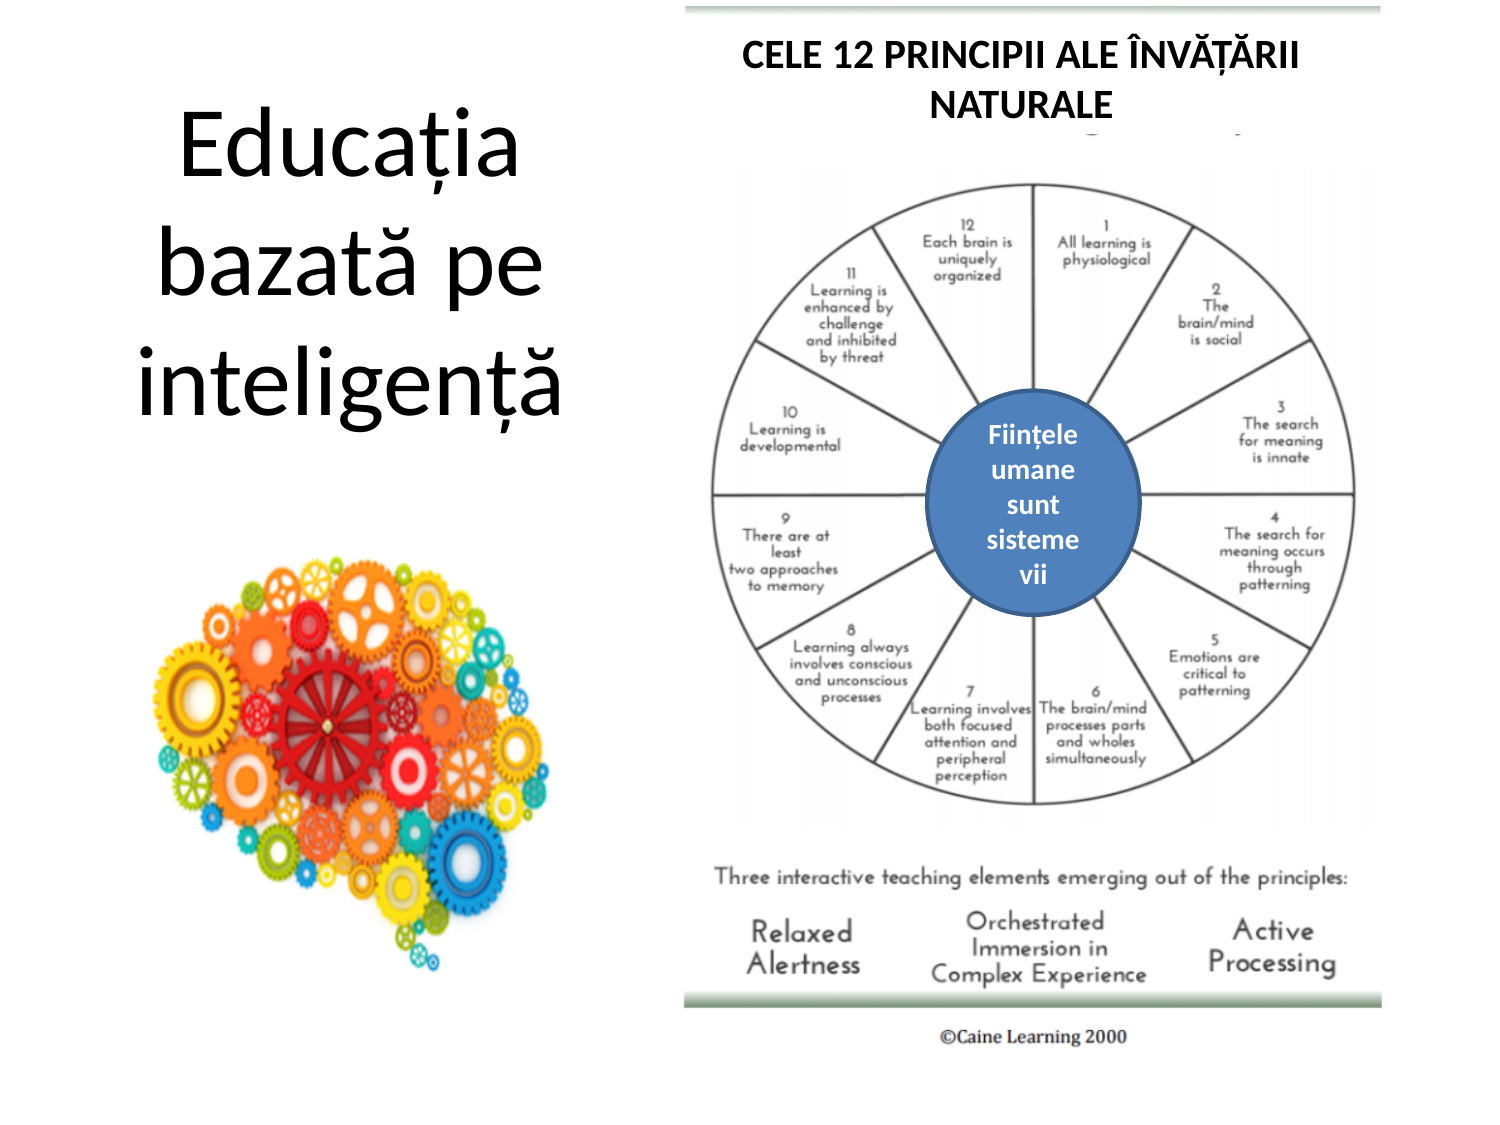

CELE 12 PRINCIPII ALE ÎNVĂȚĂRII NATURALE
# Educația bazată pe inteligență
Ființele umane sunt sisteme vii